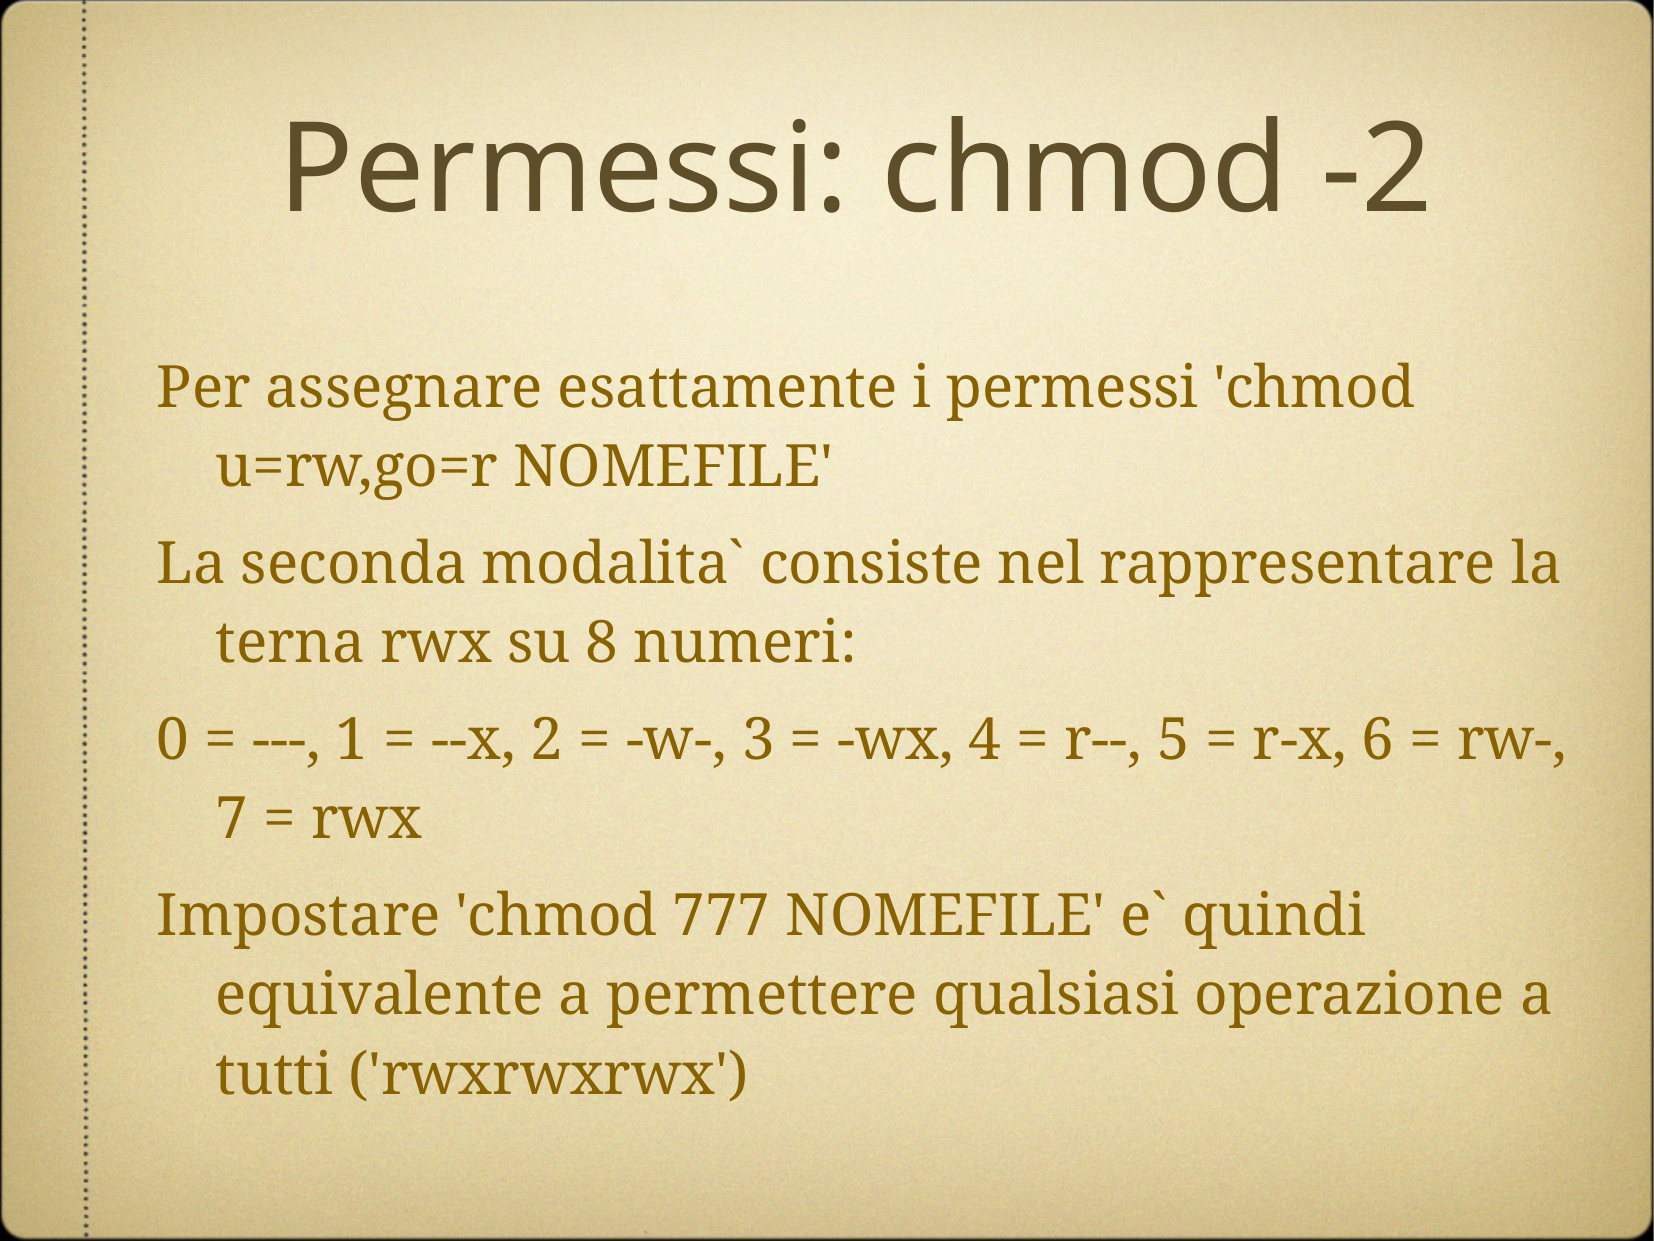

# Permessi: chmod -2
Per assegnare esattamente i permessi 'chmod u=rw,go=r NOMEFILE'
La seconda modalita` consiste nel rappresentare la terna rwx su 8 numeri:
0 = ---, 1 = --x, 2 = -w-, 3 = -wx, 4 = r--, 5 = r-x, 6 = rw-, 7 = rwx
Impostare 'chmod 777 NOMEFILE' e` quindi equivalente a permettere qualsiasi operazione a tutti ('rwxrwxrwx')